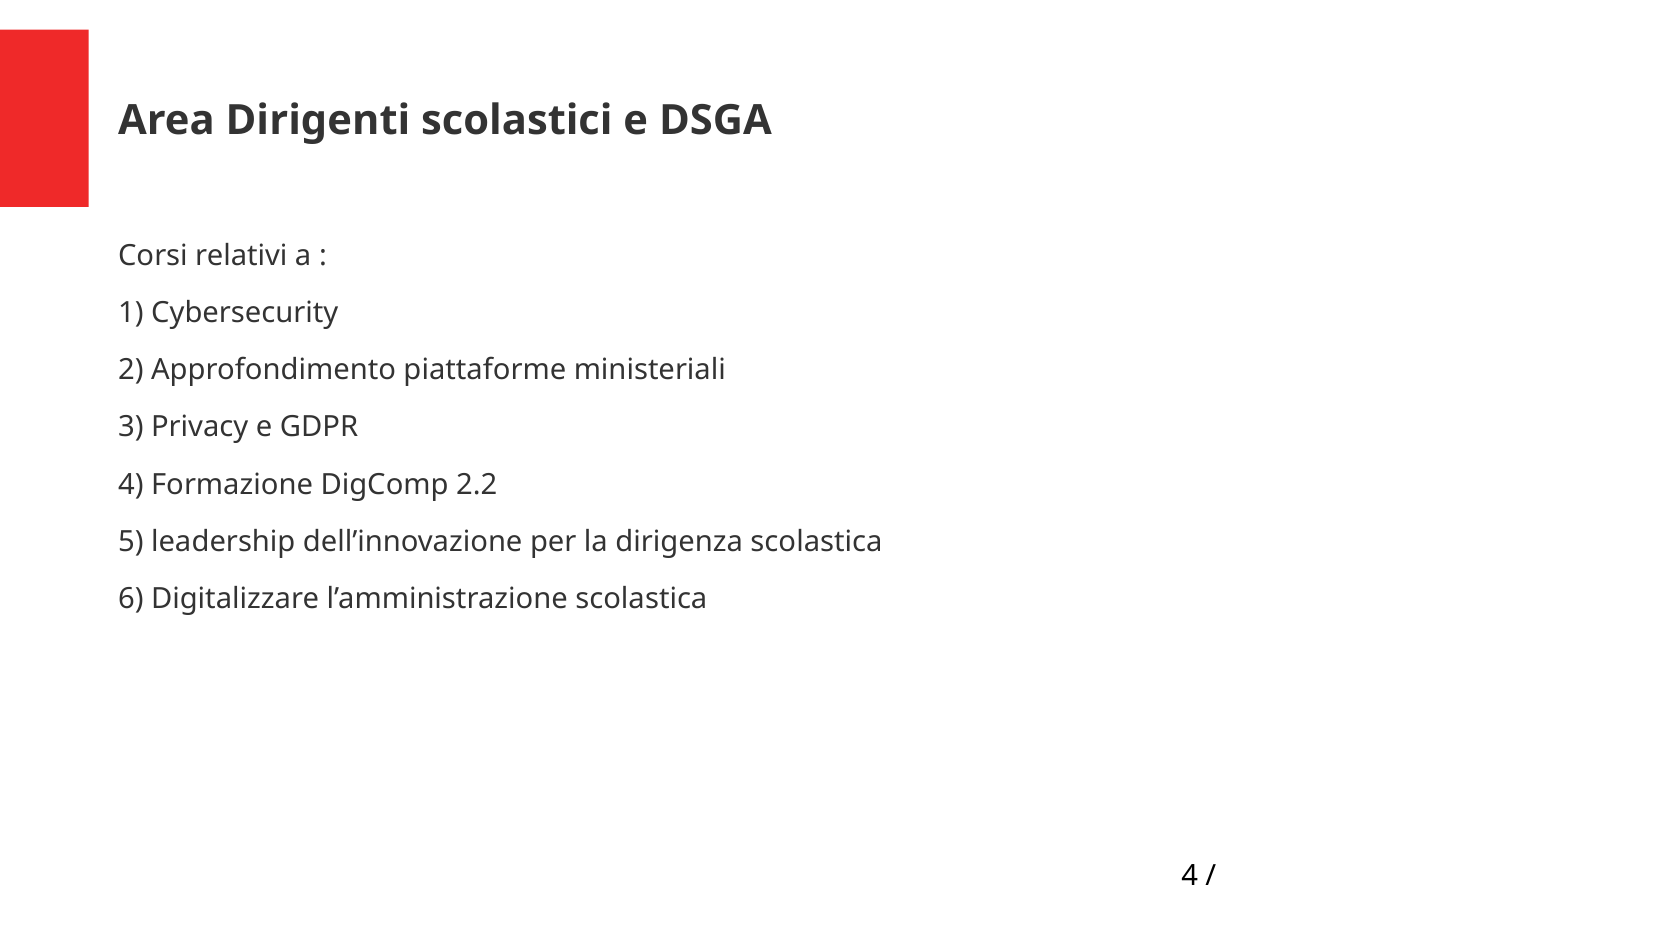

# Area Dirigenti scolastici e DSGA
Corsi relativi a :
1) Cybersecurity
2) Approfondimento piattaforme ministeriali
3) Privacy e GDPR
4) Formazione DigComp 2.2
5) leadership dell’innovazione per la dirigenza scolastica
6) Digitalizzare l’amministrazione scolastica